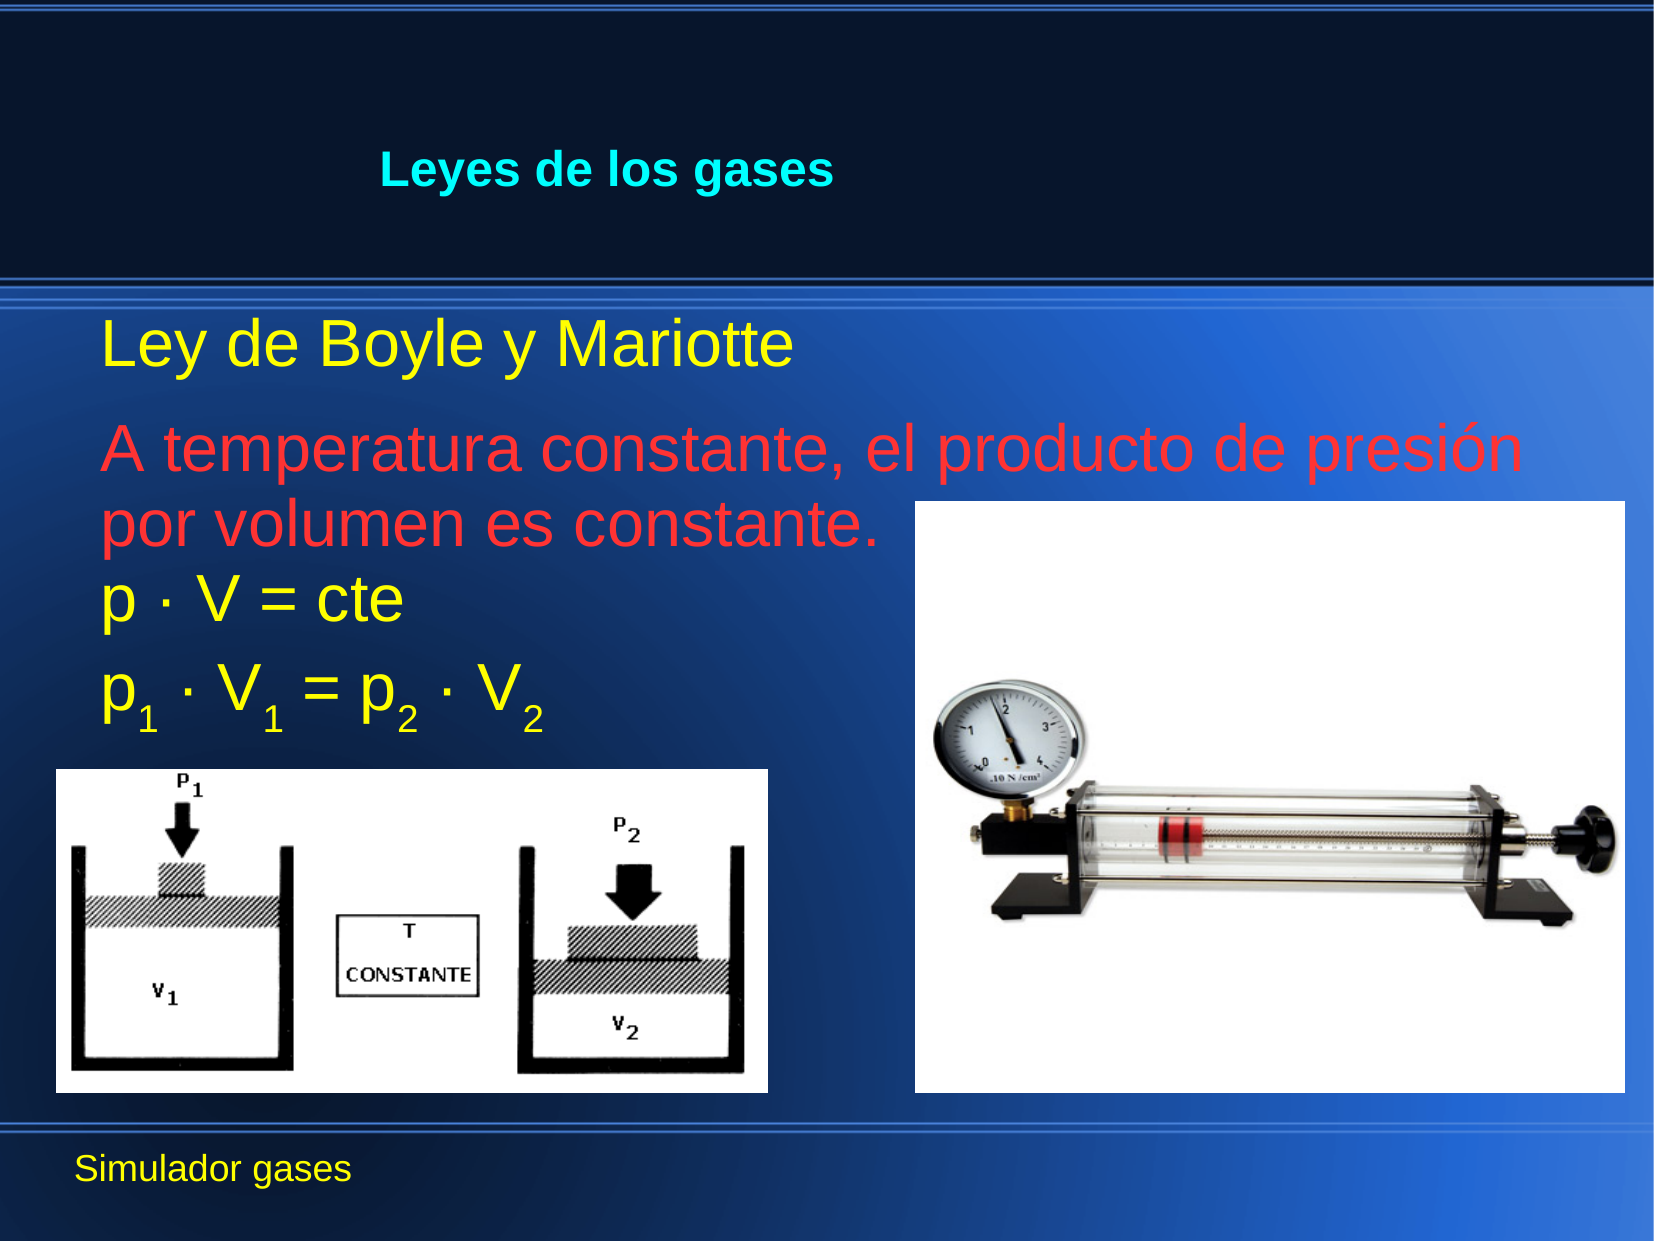

Leyes de los gases
# Ley de Boyle y Mariotte
A temperatura constante, el producto de presión por volumen es constante.
p · V = cte
p1 · V1 = p2 · V2
Simulador gases